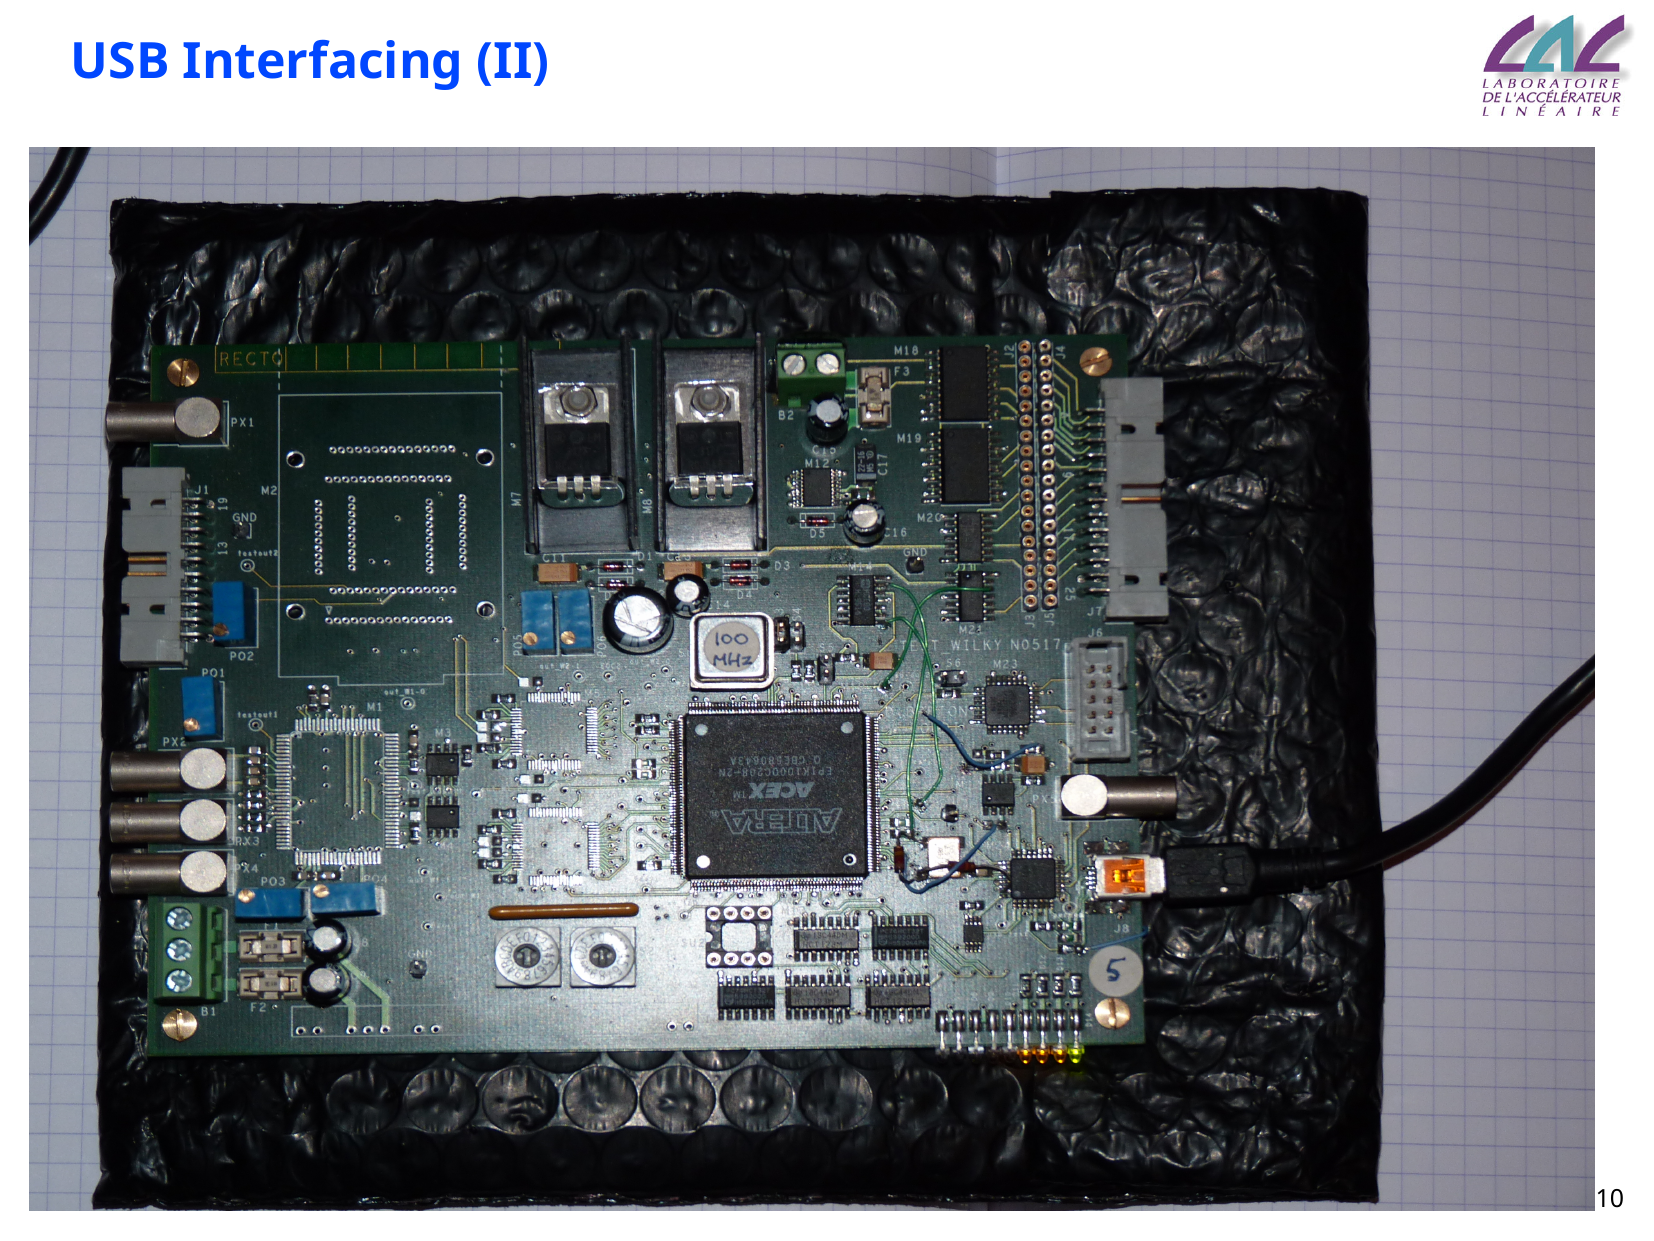

# USB Interfacing (II)
Calorimeter : Commissioning Meeting